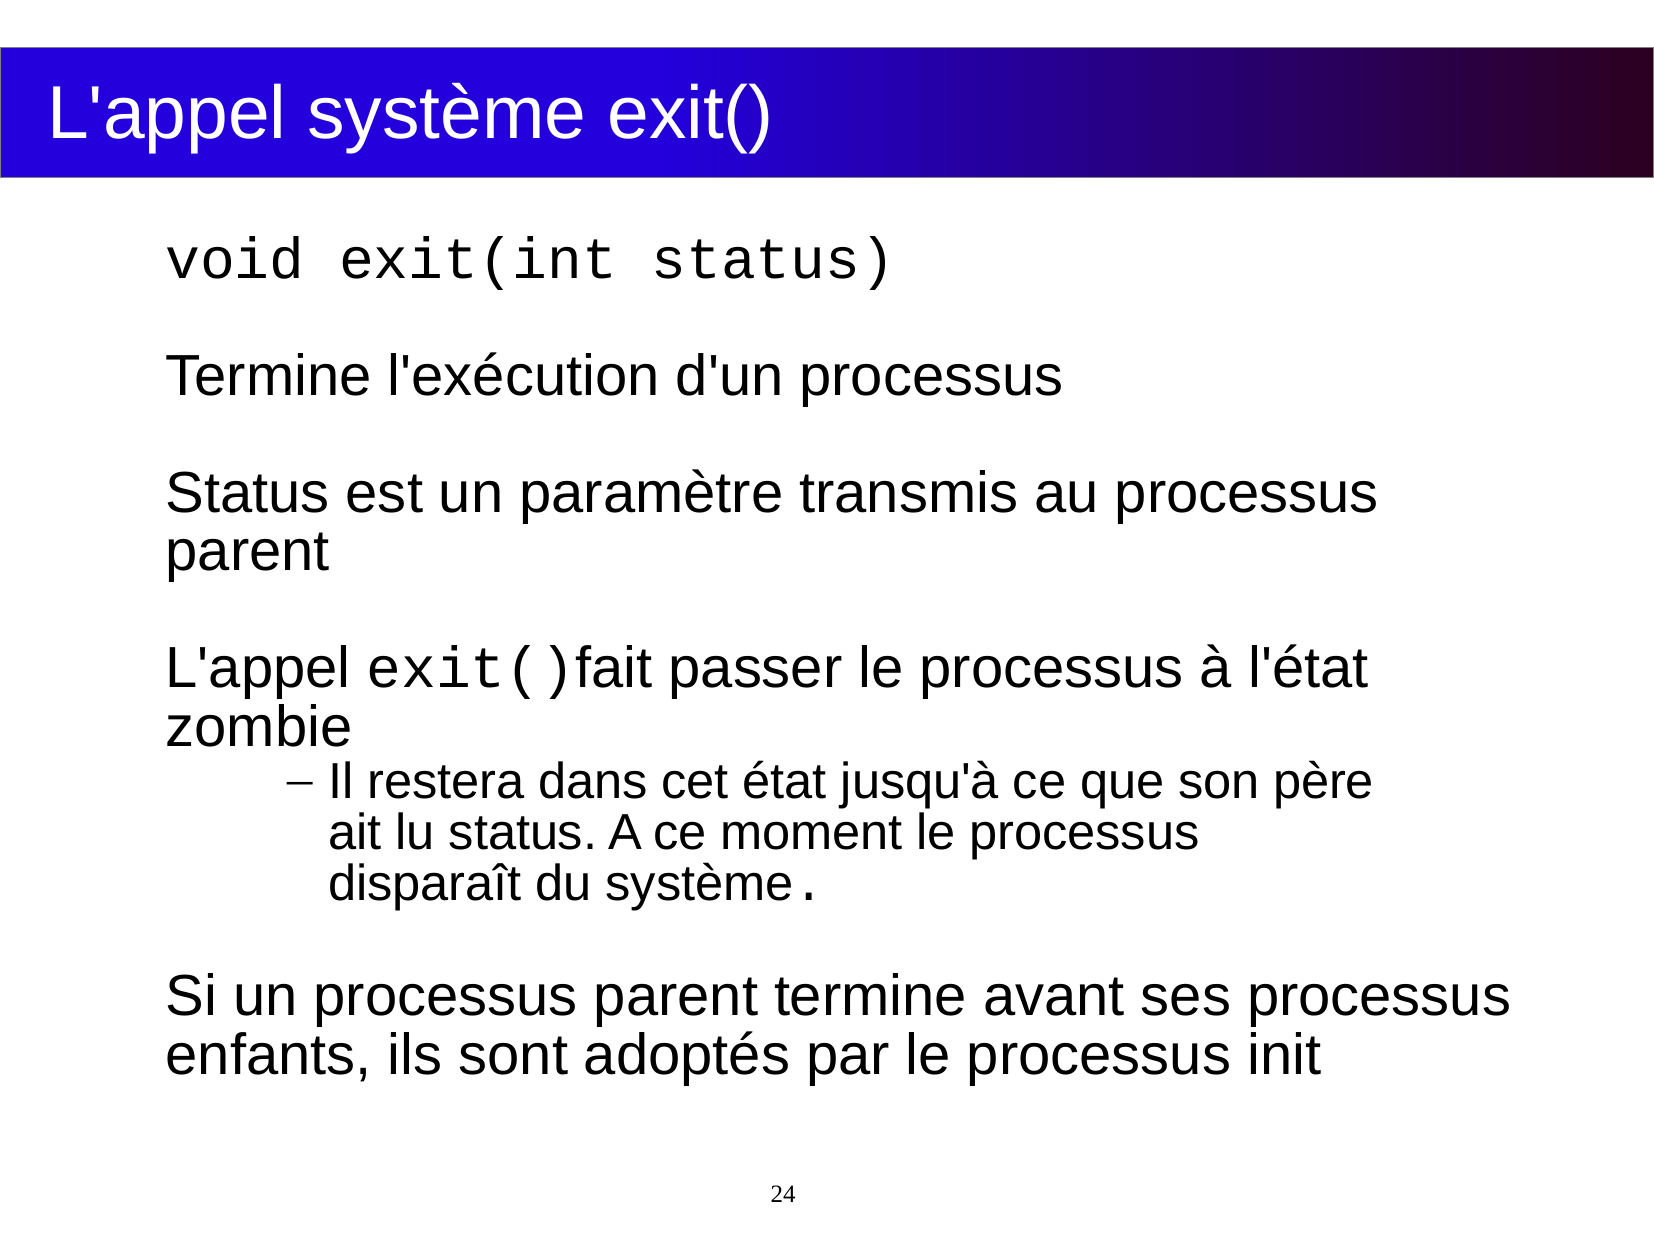

# L'appel système exit()
void exit(int status)
Termine l'exécution d'un processus
Status est un paramètre transmis au processus
parent
L'appel exit()fait passer le processus à l'état
zombie
Il restera dans cet état jusqu'à ce que son père
ait lu status. A ce moment le processus
disparaît du système.
Si un processus parent termine avant ses processus
enfants, ils sont adoptés par le processus init